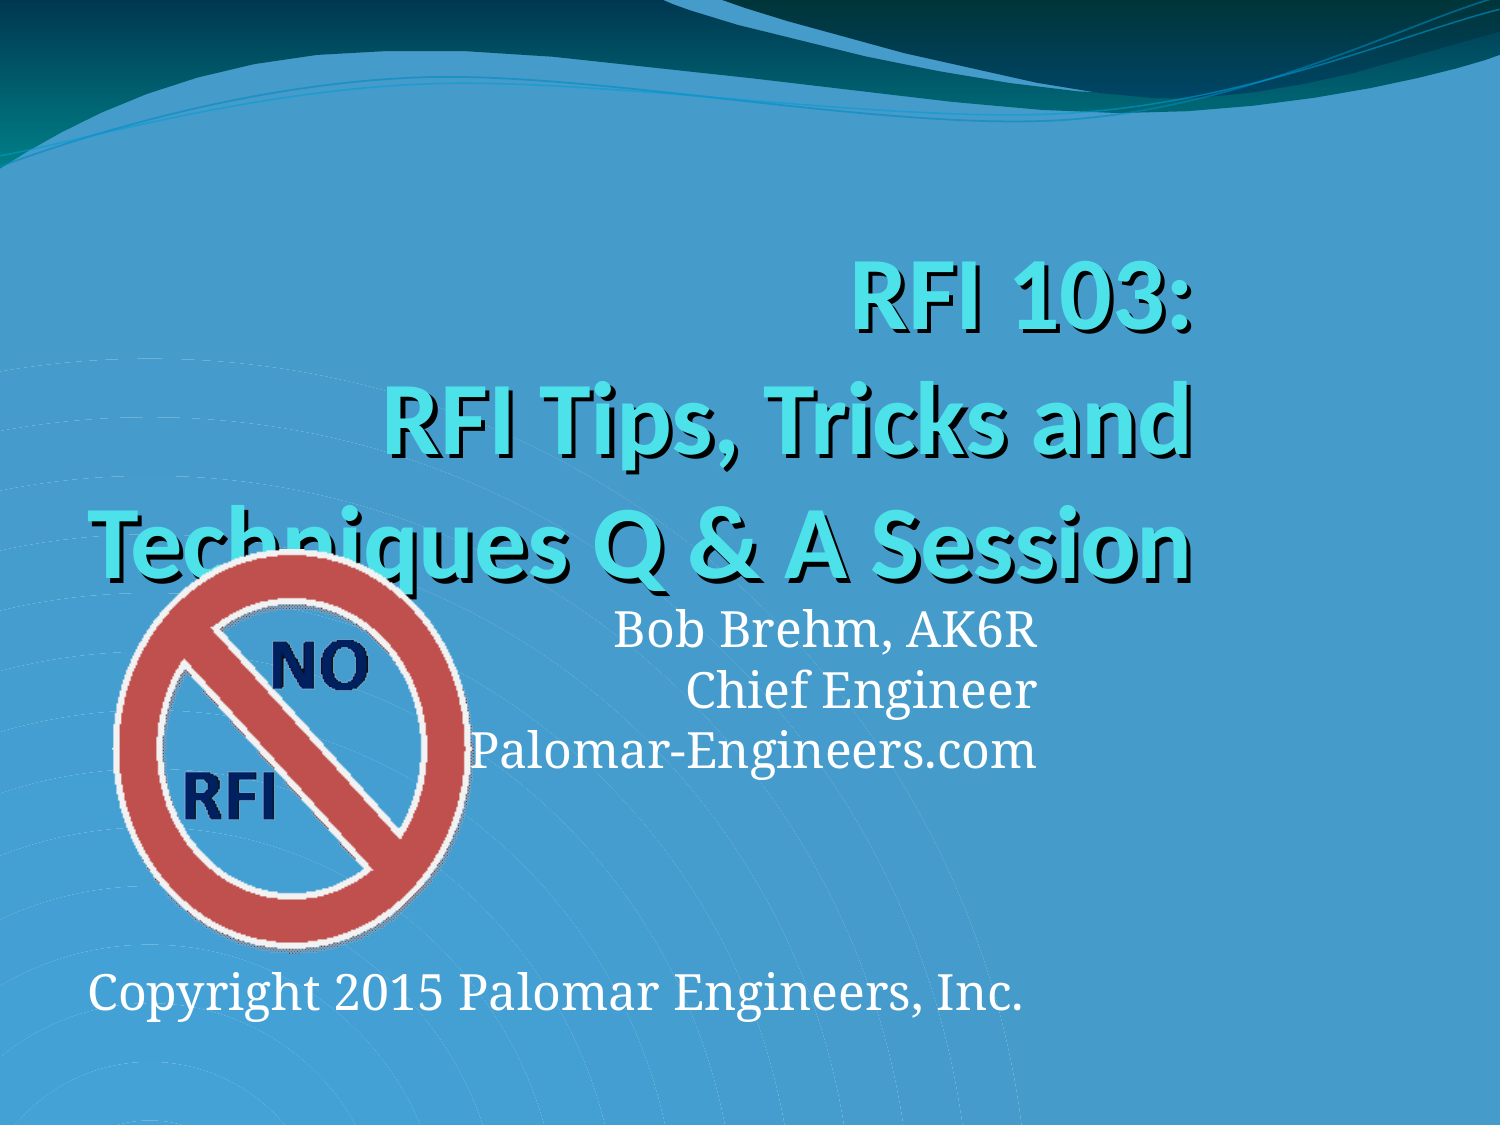

# RFI 103: RFI Tips, Tricks and Techniques Q & A Session
Bob Brehm, AK6R
Chief Engineer
Palomar-Engineers.com
Copyright 2015 Palomar Engineers, Inc.